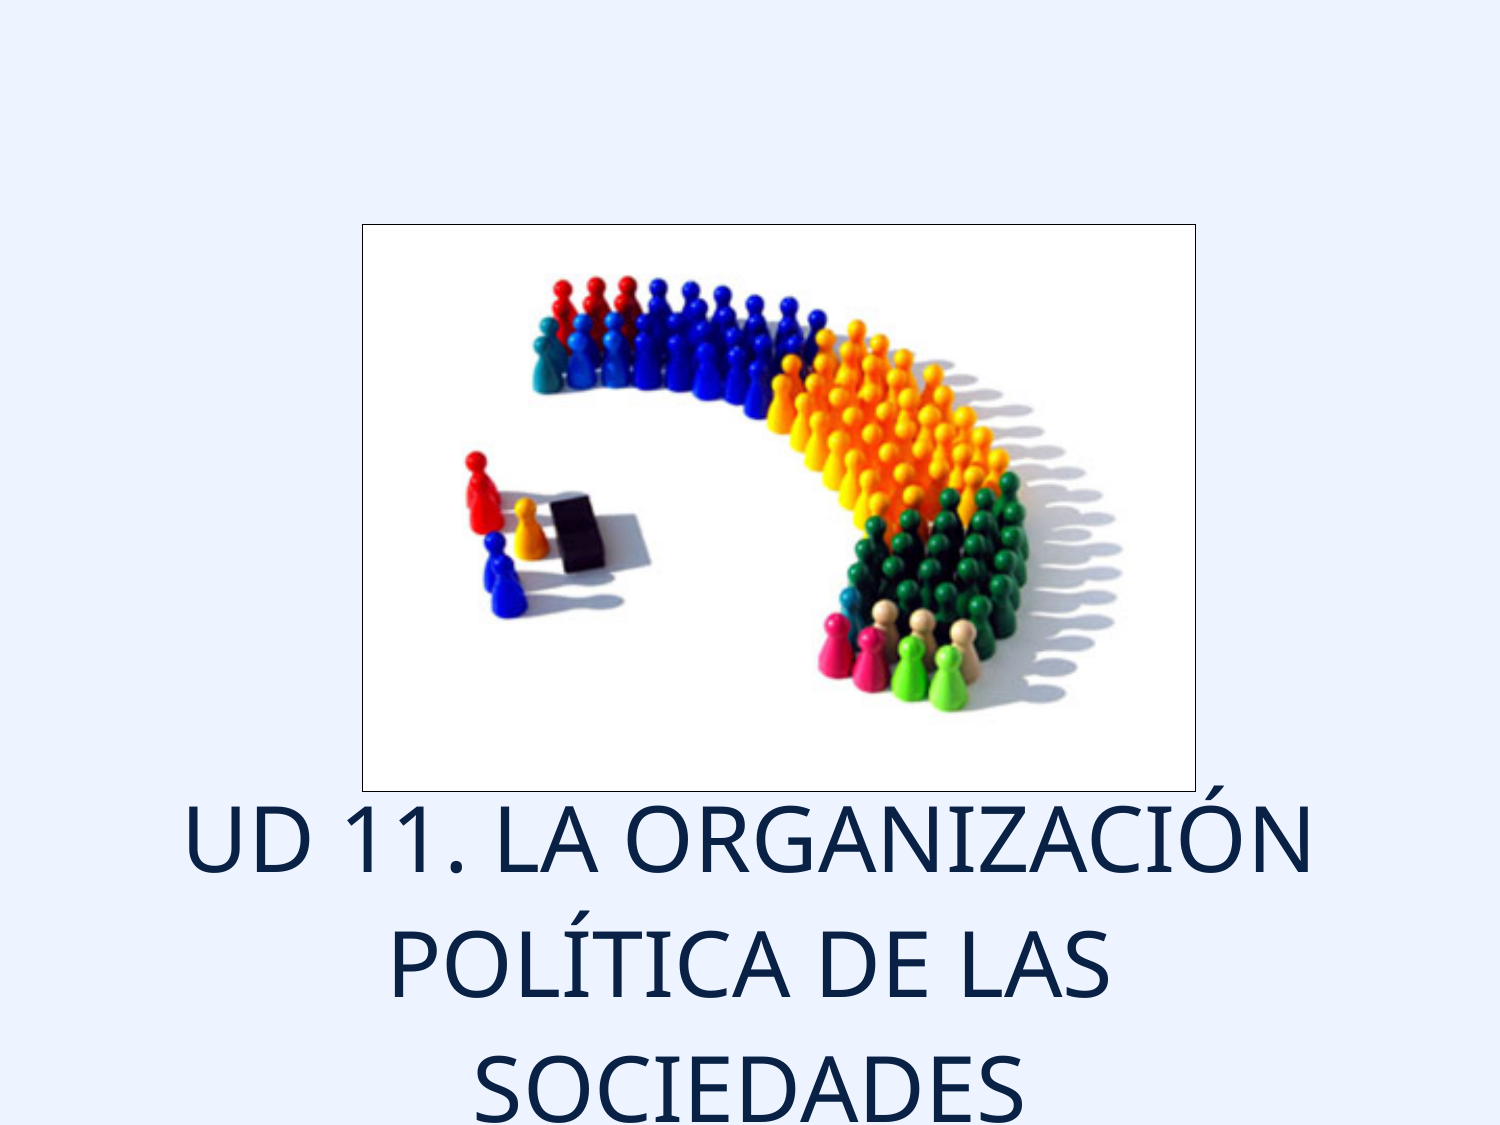

# UD 11. LA ORGANIZACIÓN POLÍTICA DE LAS SOCIEDADES